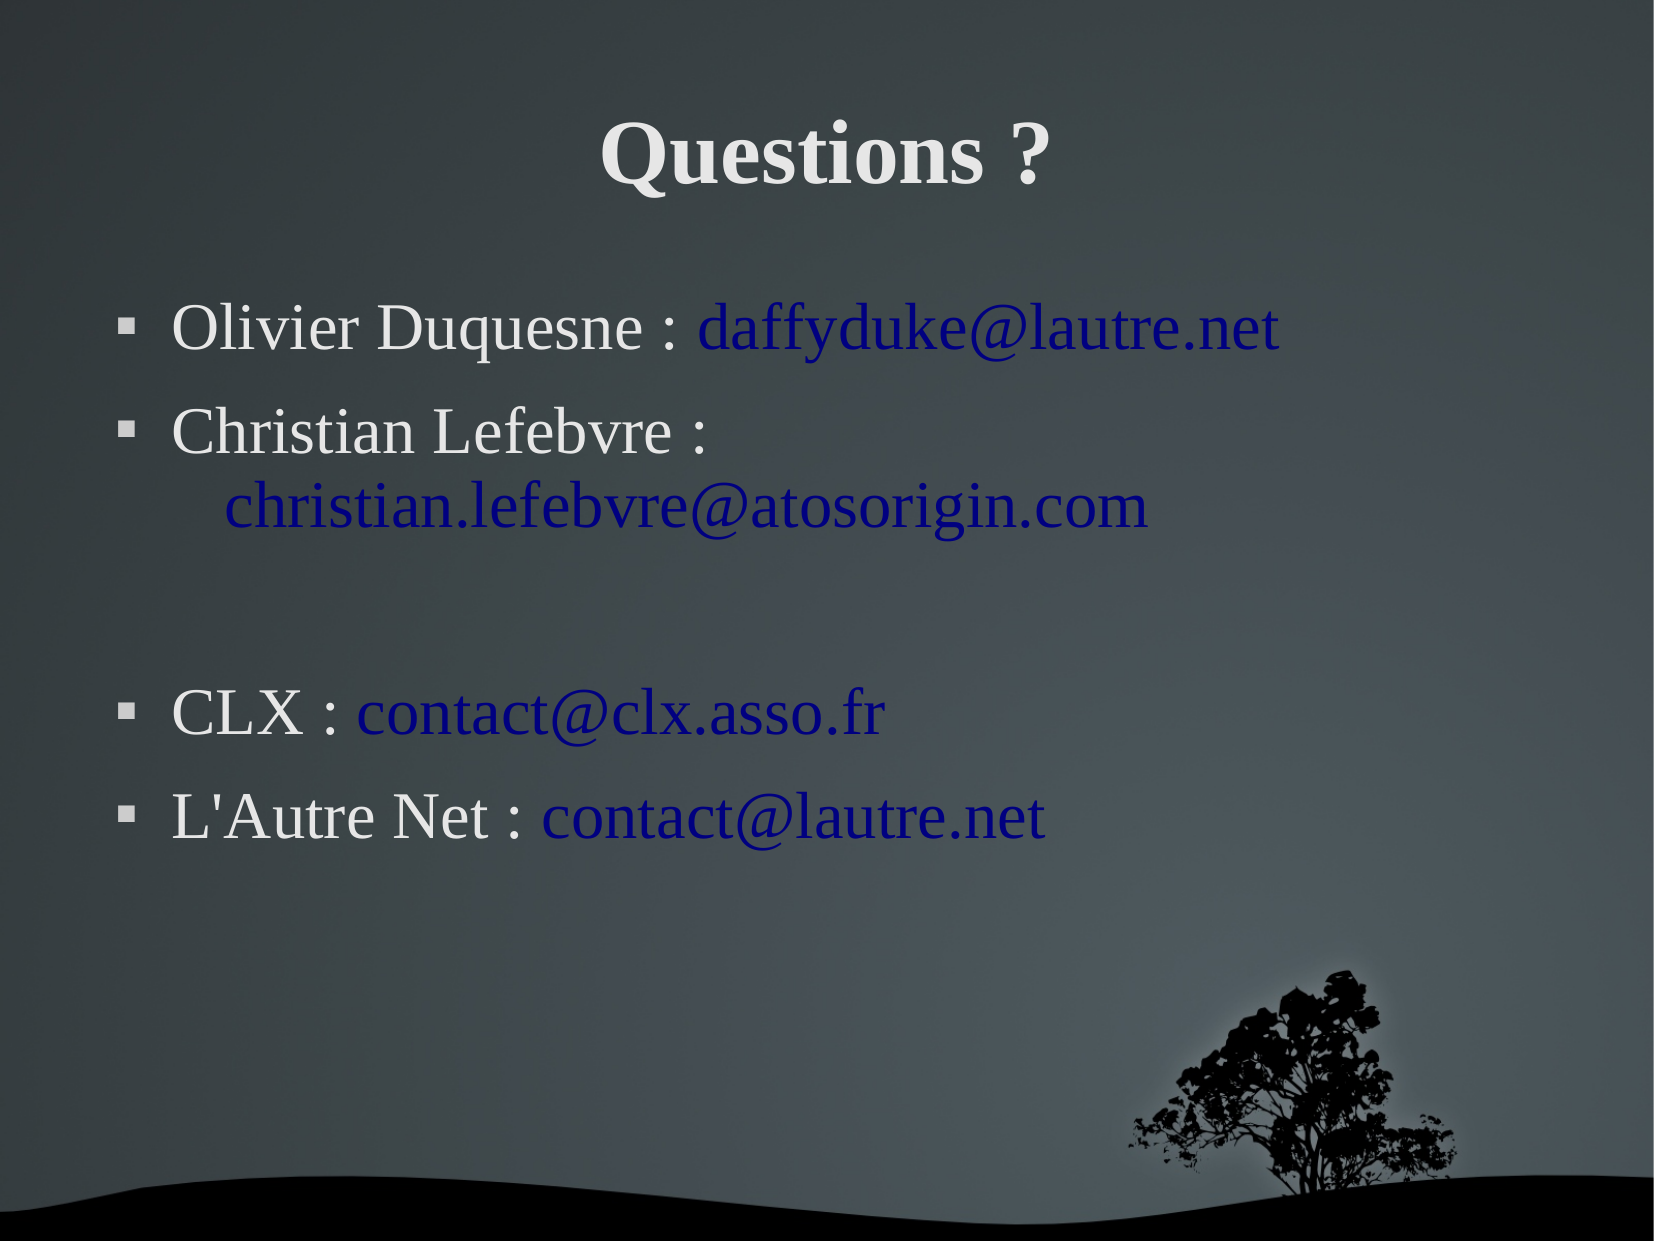

# Questions ?
Olivier Duquesne : daffyduke@lautre.net
Christian Lefebvre : christian.lefebvre@atosorigin.com
CLX : contact@clx.asso.fr
L'Autre Net : contact@lautre.net